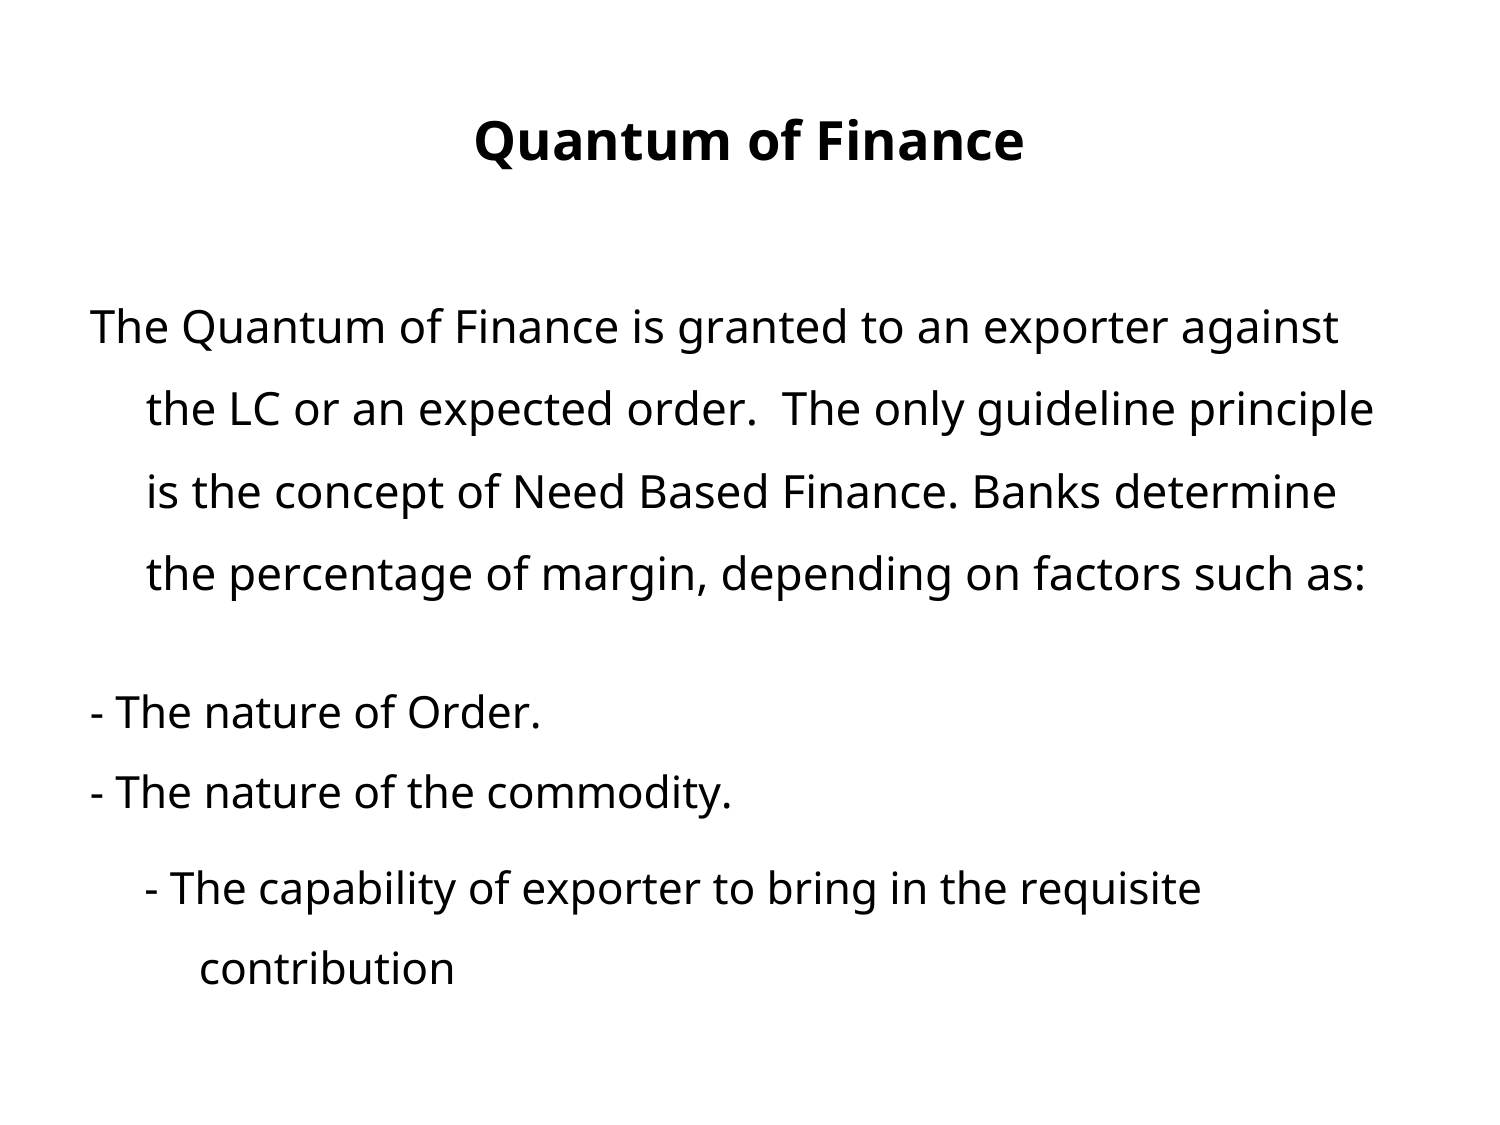

# Quantum of Finance
The Quantum of Finance is granted to an exporter against the LC or an expected order.  The only guideline principle is the concept of Need Based Finance. Banks determine the percentage of margin, depending on factors such as:
- The nature of Order.
- The nature of the commodity.
- The capability of exporter to bring in the requisite contribution